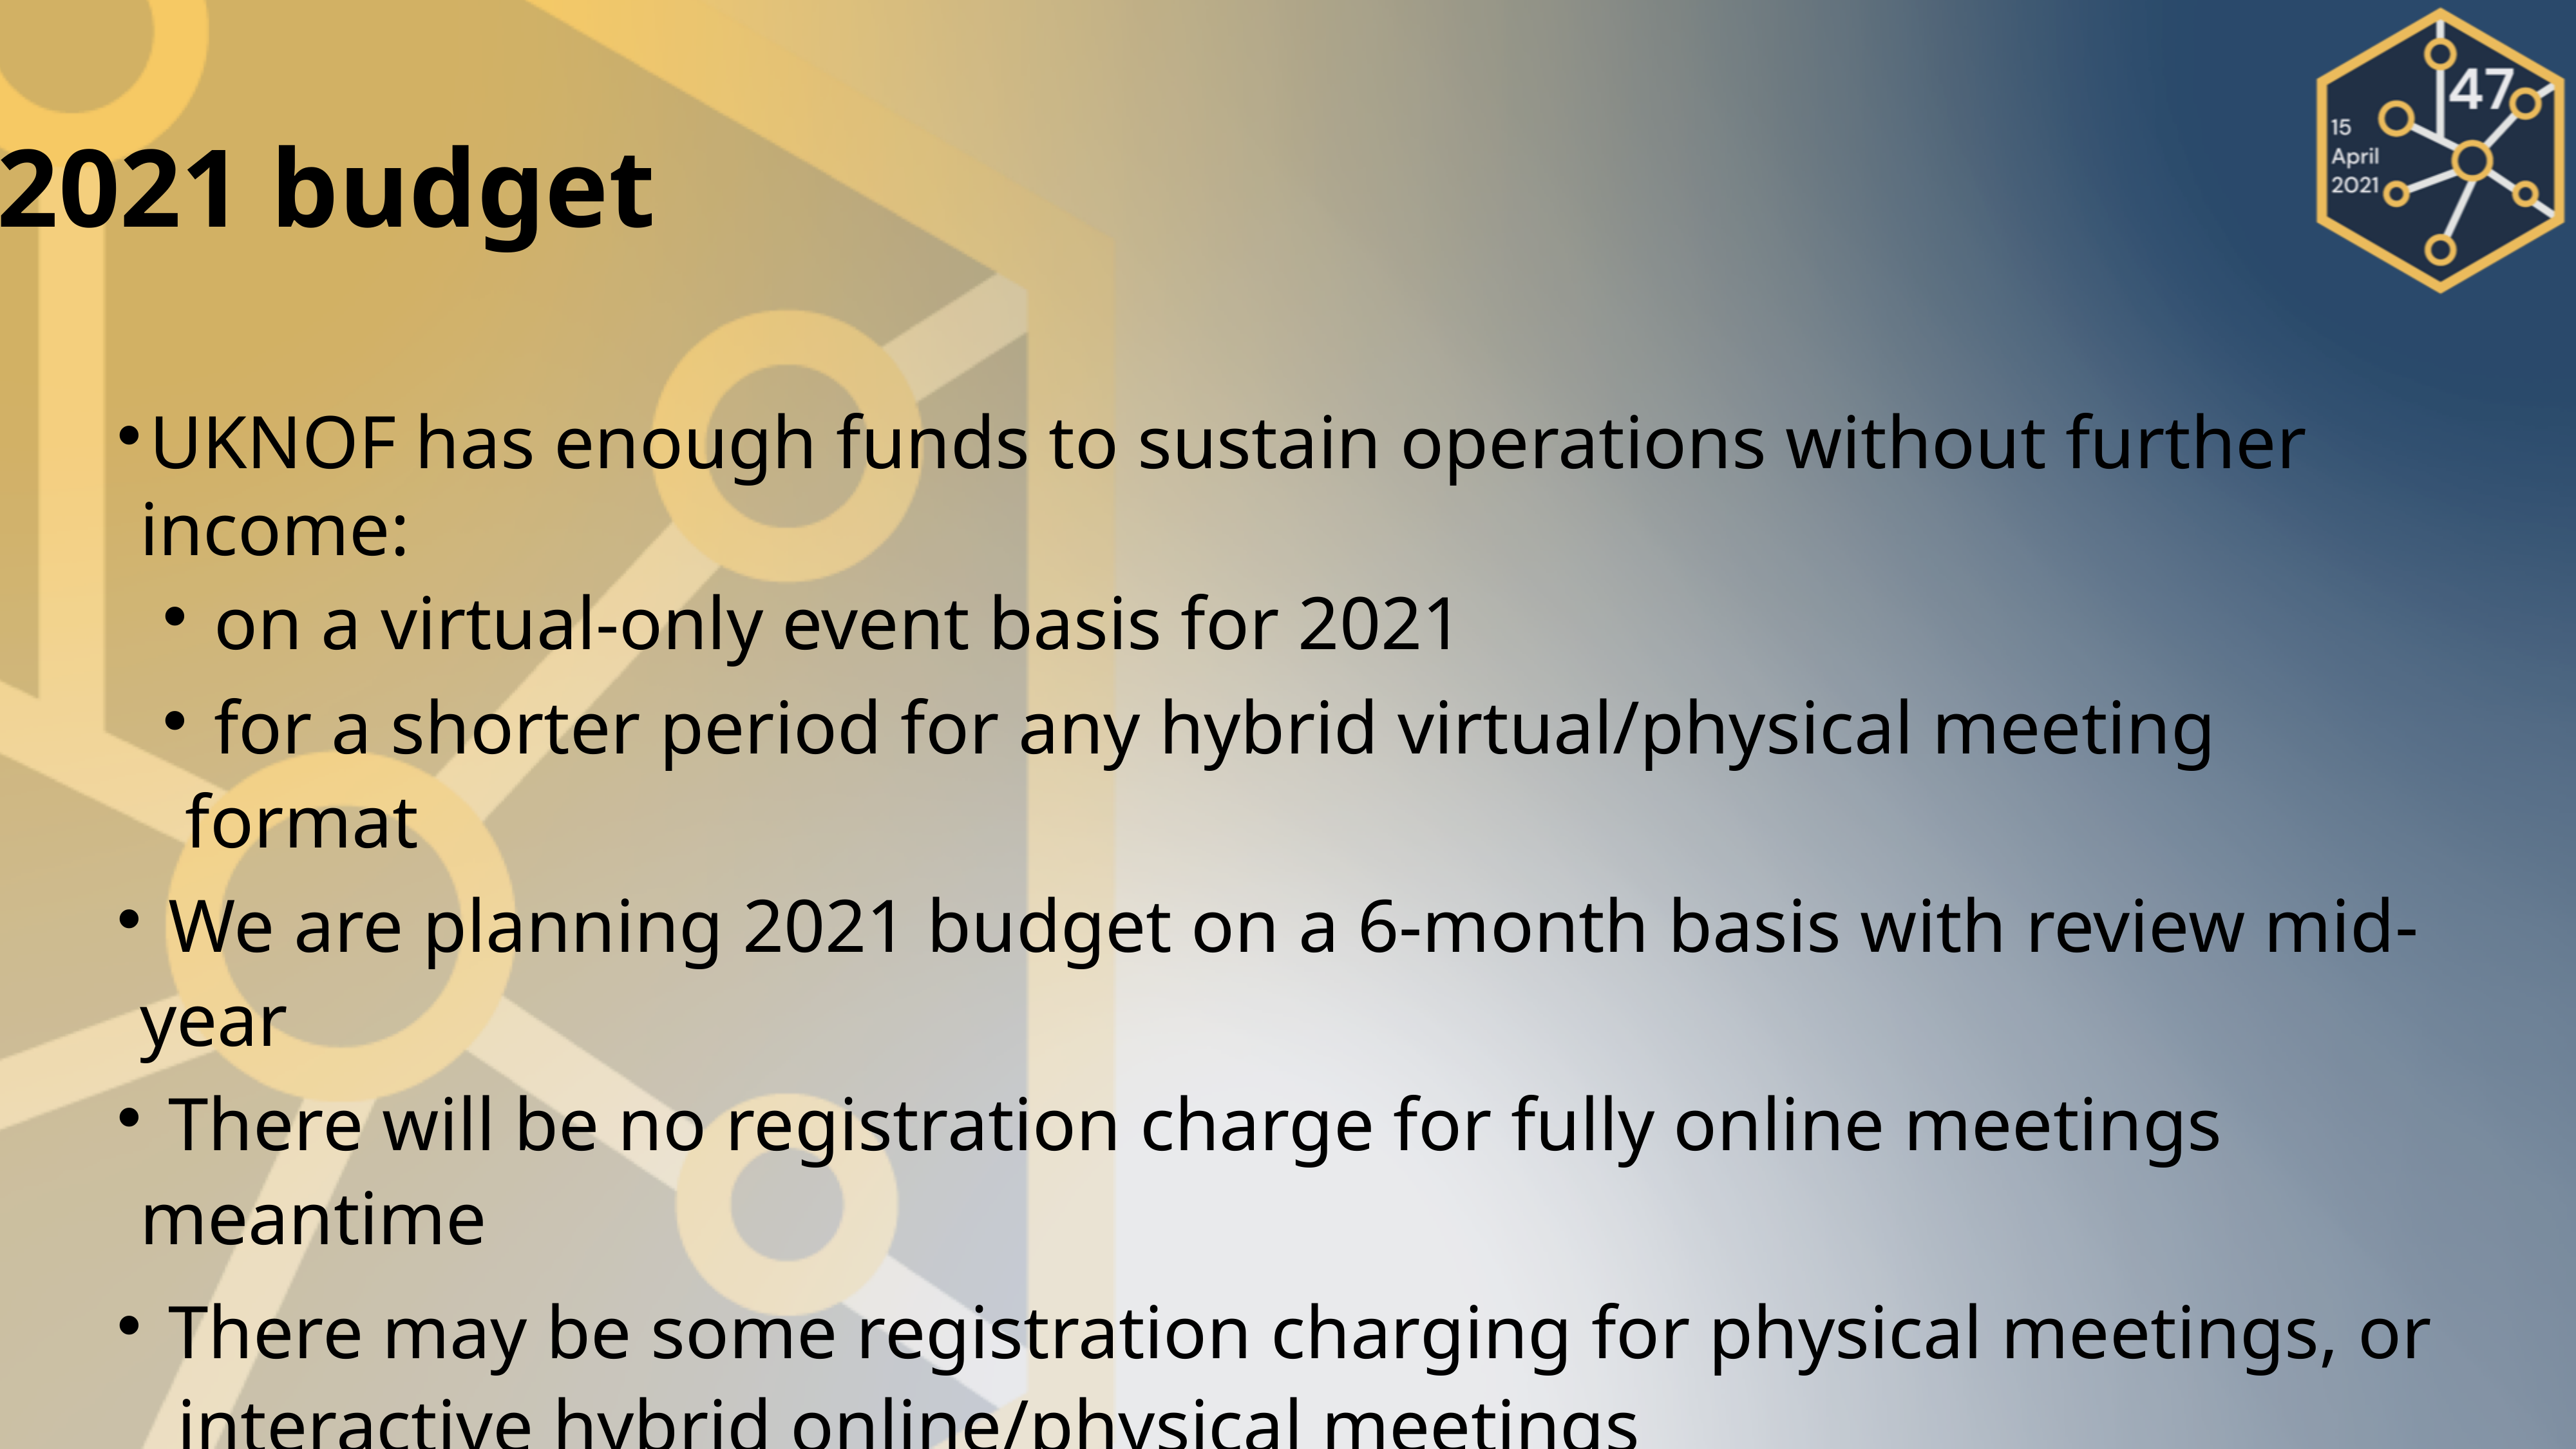

2021 budget
UKNOF has enough funds to sustain operations without further income:
 on a virtual-only event basis for 2021
 for a shorter period for any hybrid virtual/physical meeting format
 We are planning 2021 budget on a 6-month basis with review mid-year
 There will be no registration charge for fully online meetings meantime
 There may be some registration charging for physical meetings, or
 interactive hybrid online/physical meetings